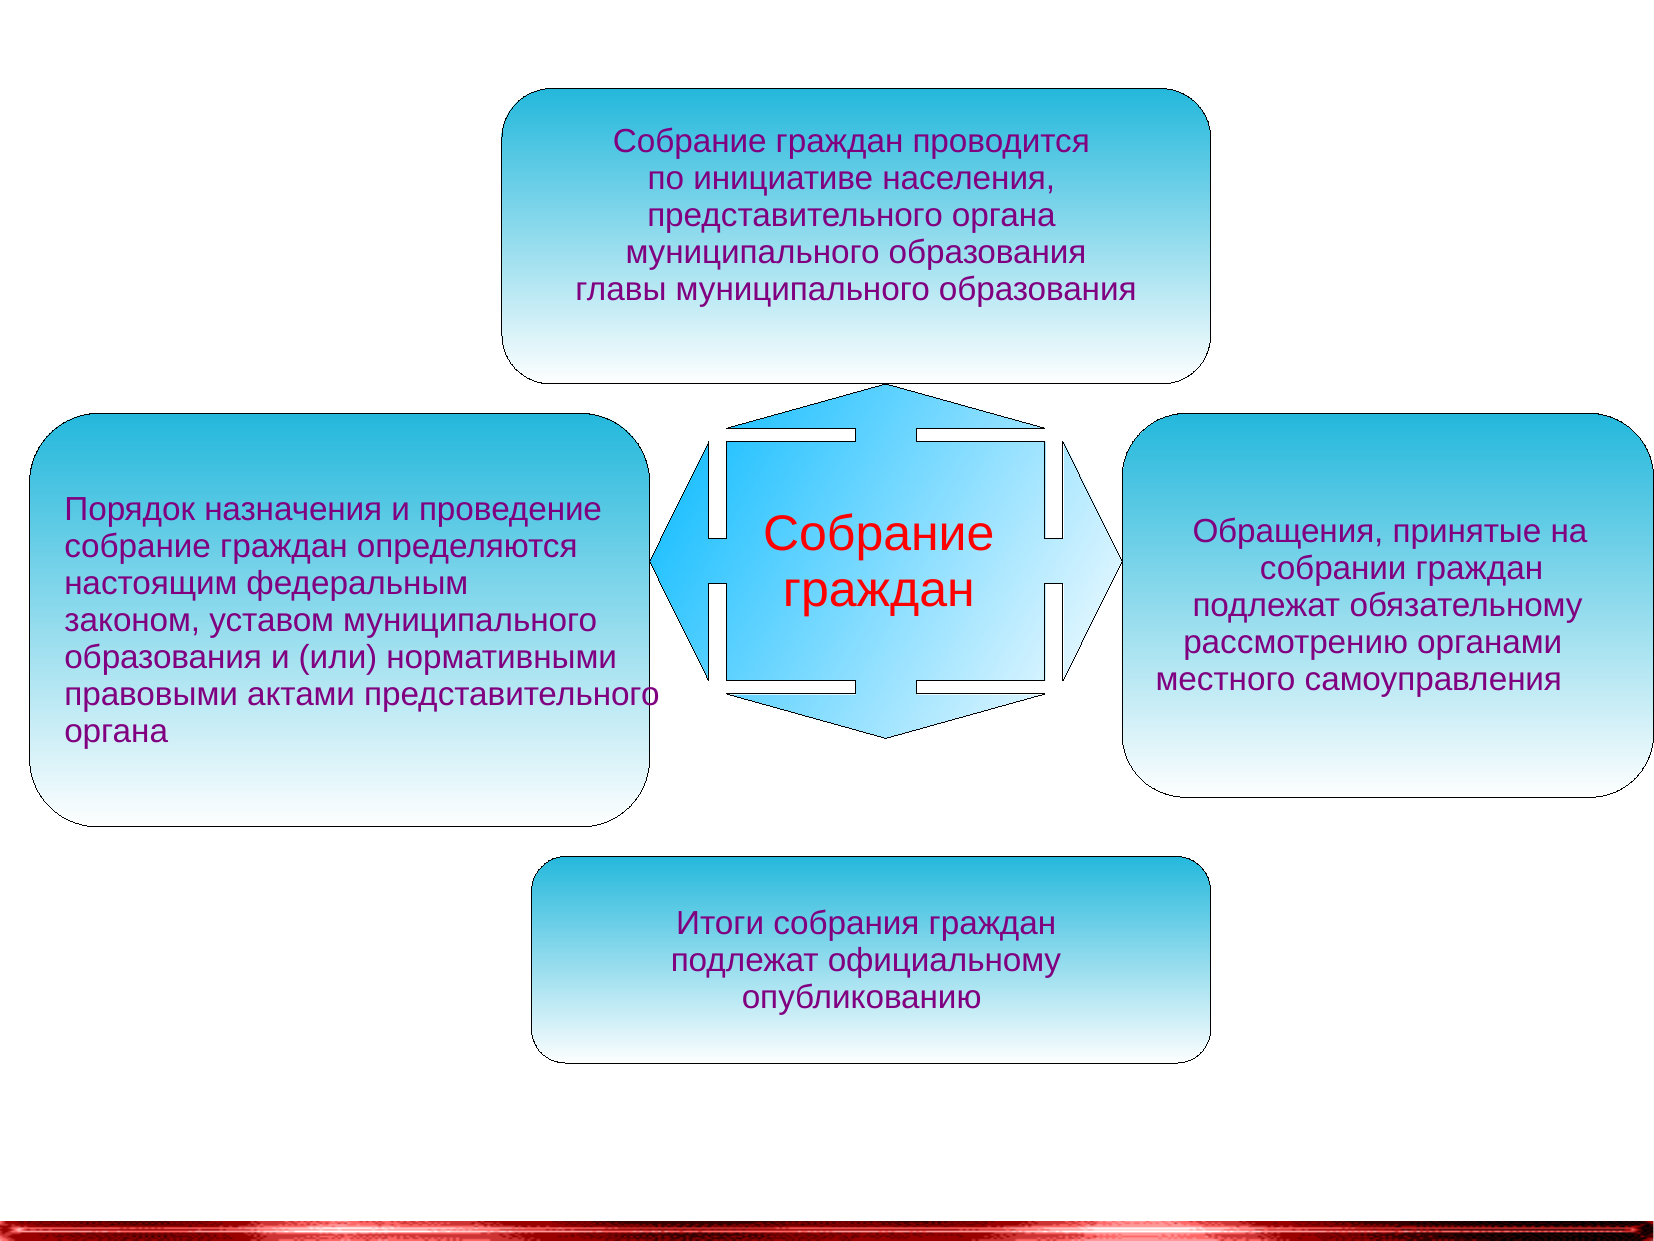

Собрание граждан проводится
по инициативе населения,
представительного органа
муниципального образования
главы муниципального образования
Собрание
граждан
Порядок назначения и проведение
собрание граждан определяются
настоящим федеральным
законом, уставом муниципального
образования и (или) нормативными
правовыми актами представительного
органа
 Обращения, принятые на
 собрании граждан
 подлежат обязательному
 рассмотрению органами
местного самоуправления
Итоги собрания граждан
подлежат официальному
опубликованию